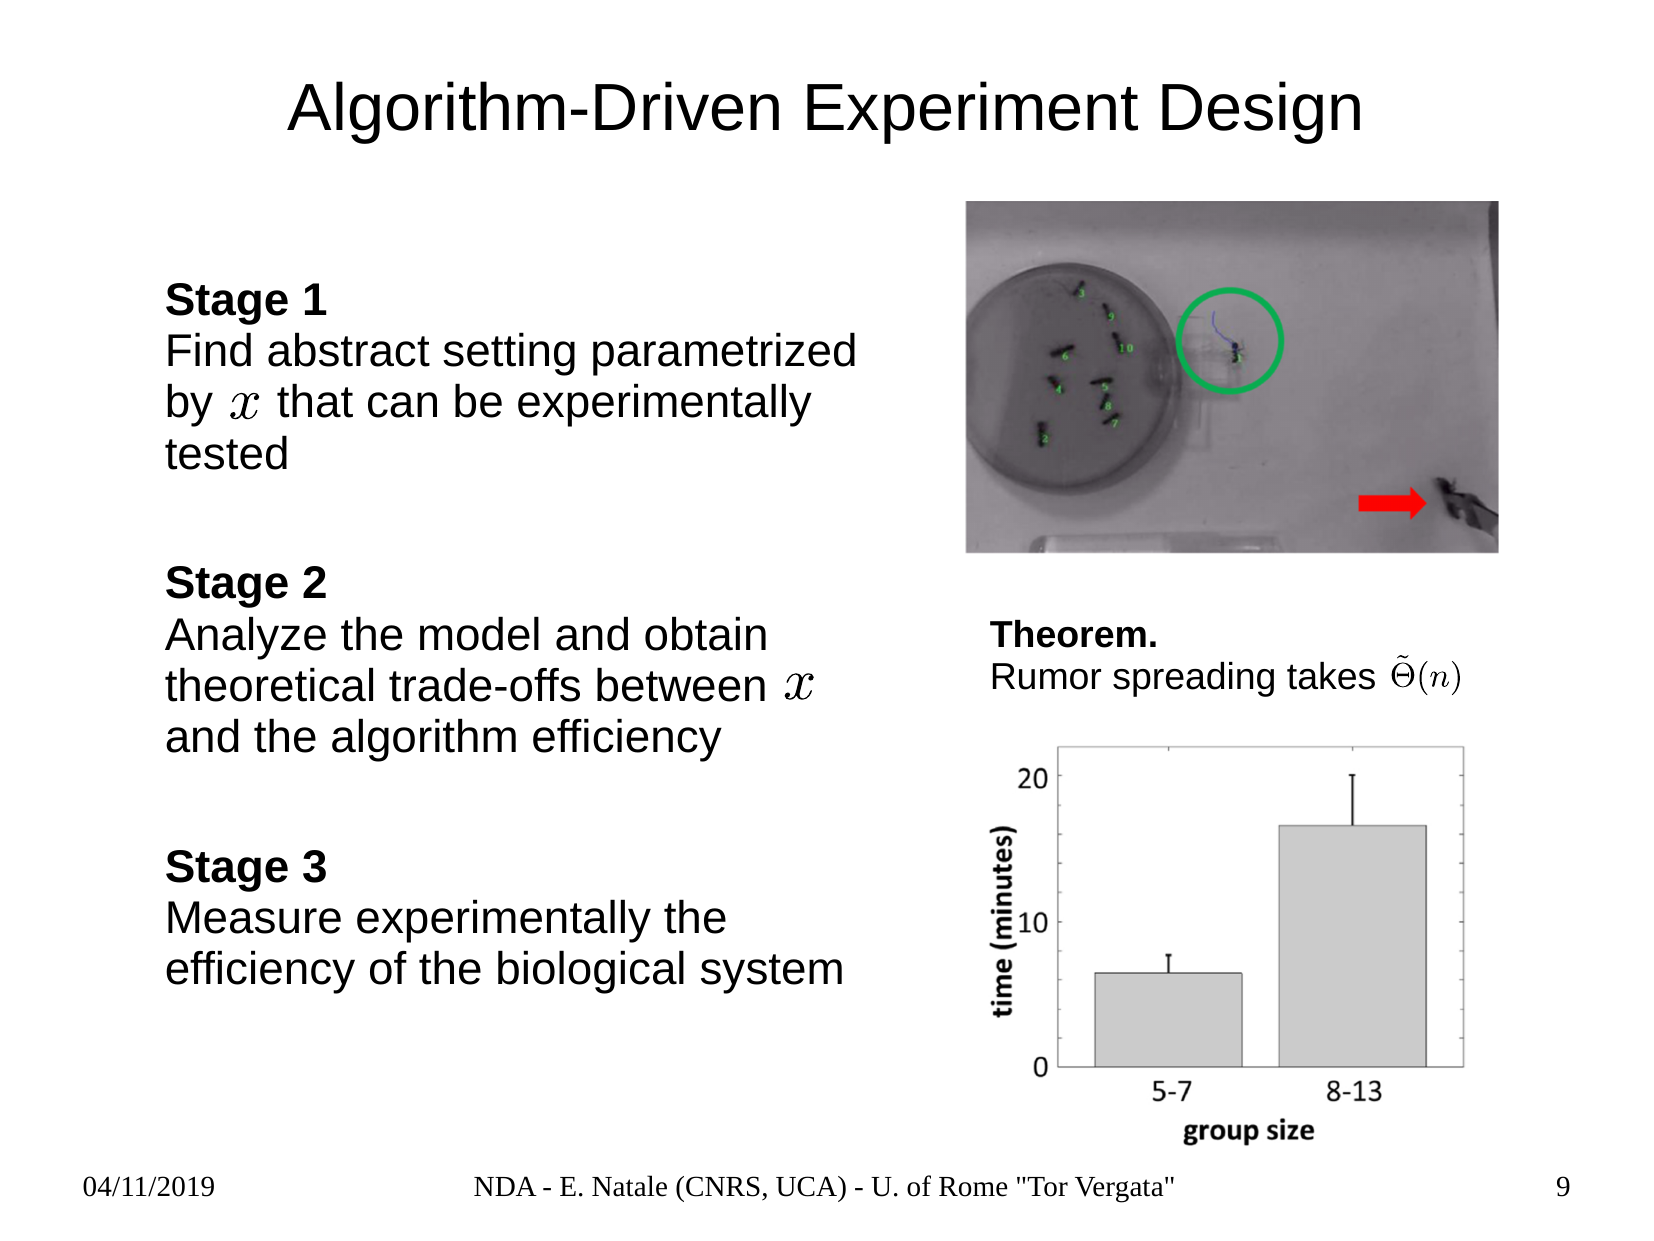

# Algorithm-Driven Experiment Design
Stage 1
Find abstract setting parametrized
by that can be experimentally tested
Stage 2
Analyze the model and obtain theoretical trade-offs between and the algorithm efficiency
Theorem.
Rumor spreading takes
Stage 3
Measure experimentally the efficiency of the biological system
04/11/2019
NDA - E. Natale (CNRS, UCA) - U. of Rome "Tor Vergata"
9